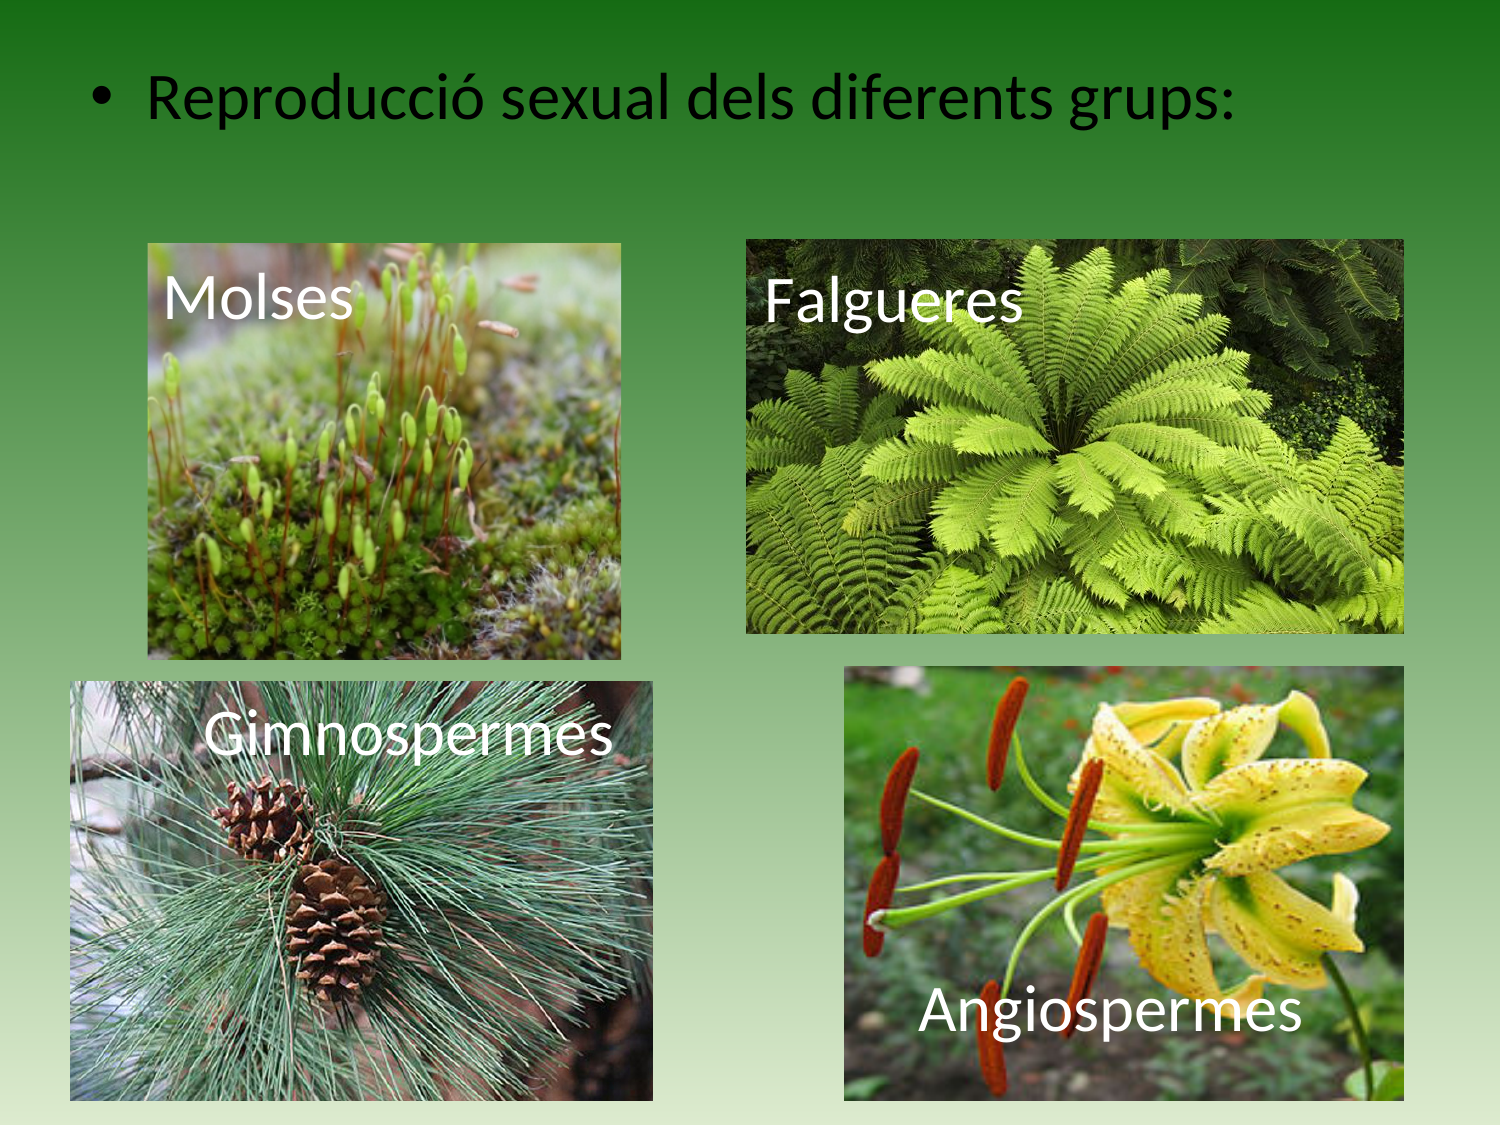

# Reproducció sexual dels diferents grups:
Molses
Falgueres
Gimnospermes
Angiospermes